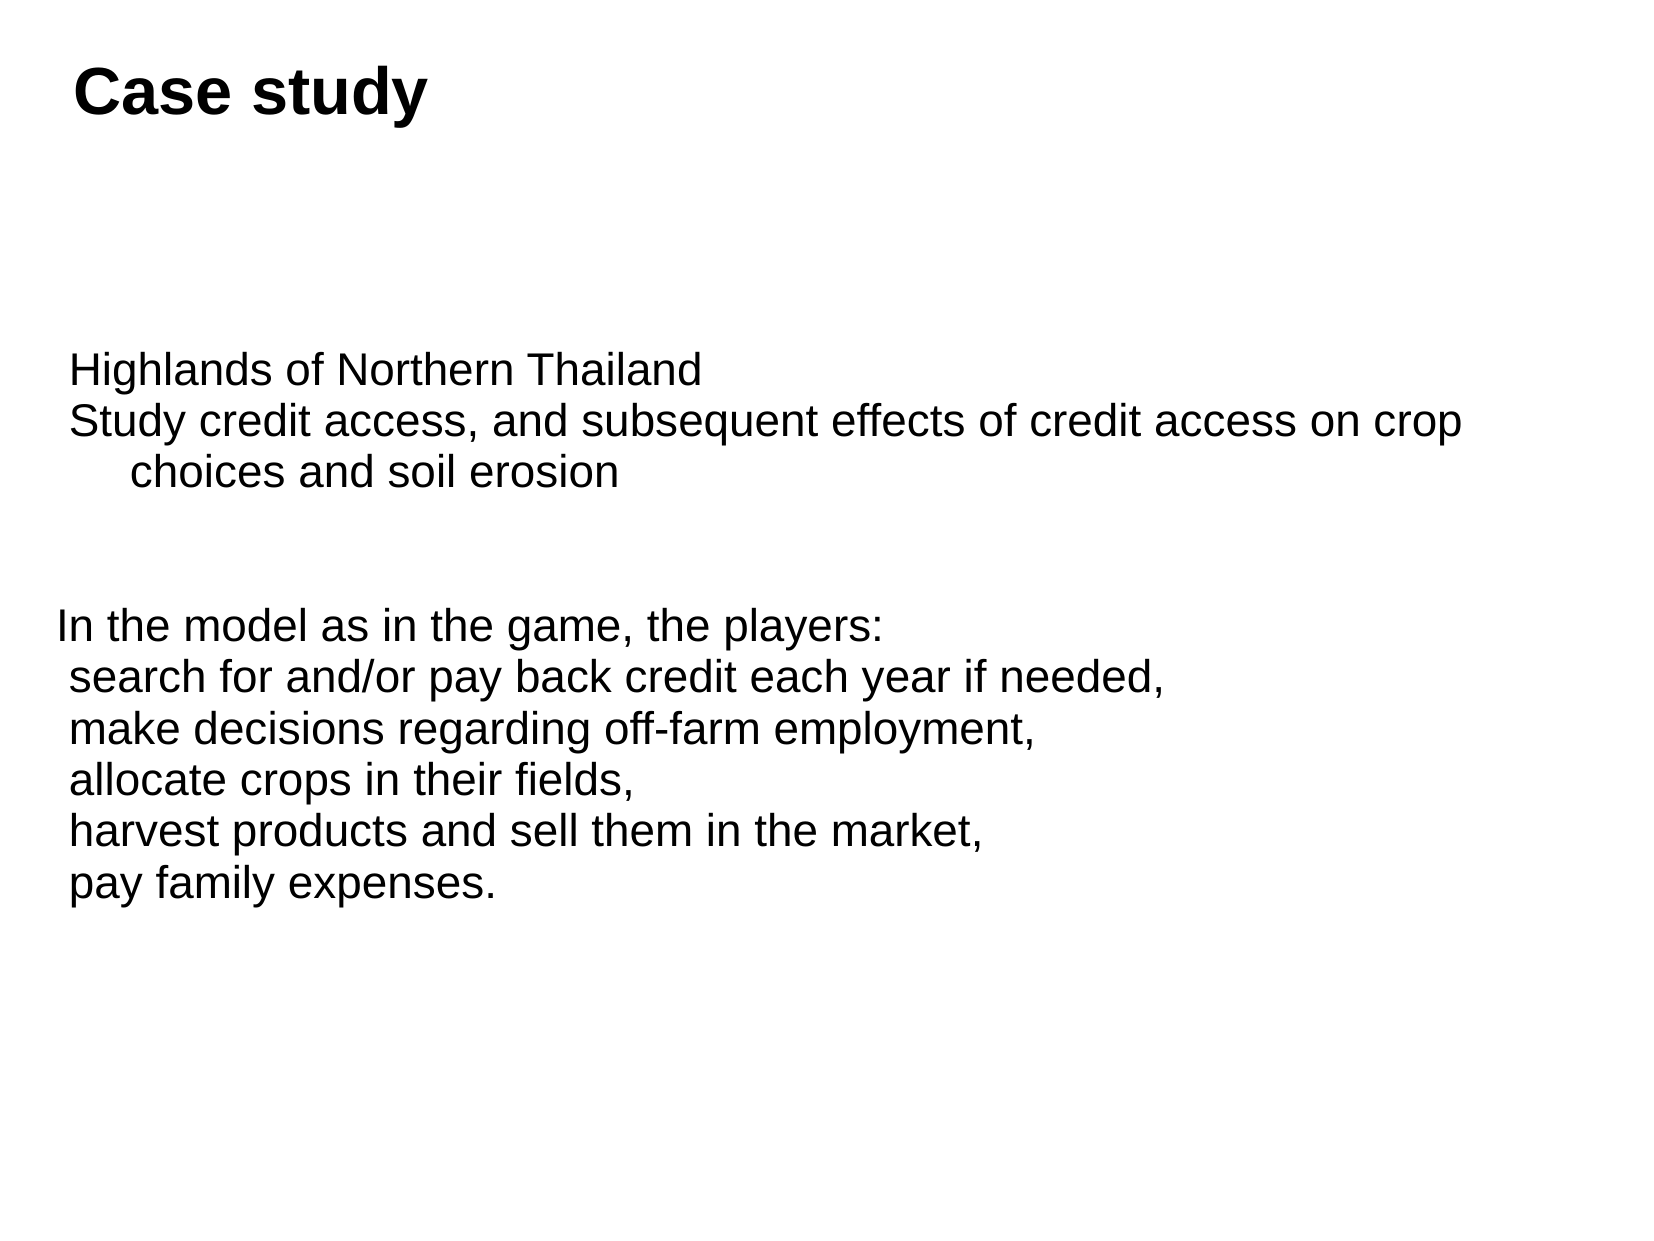

Case study
 Highlands of Northern Thailand
 Study credit access, and subsequent effects of credit access on crop 			choices and soil erosion
In the model as in the game, the players:
 search for and/or pay back credit each year if needed,
 make decisions regarding off-farm employment,
 allocate crops in their fields,
 harvest products and sell them in the market,
 pay family expenses.